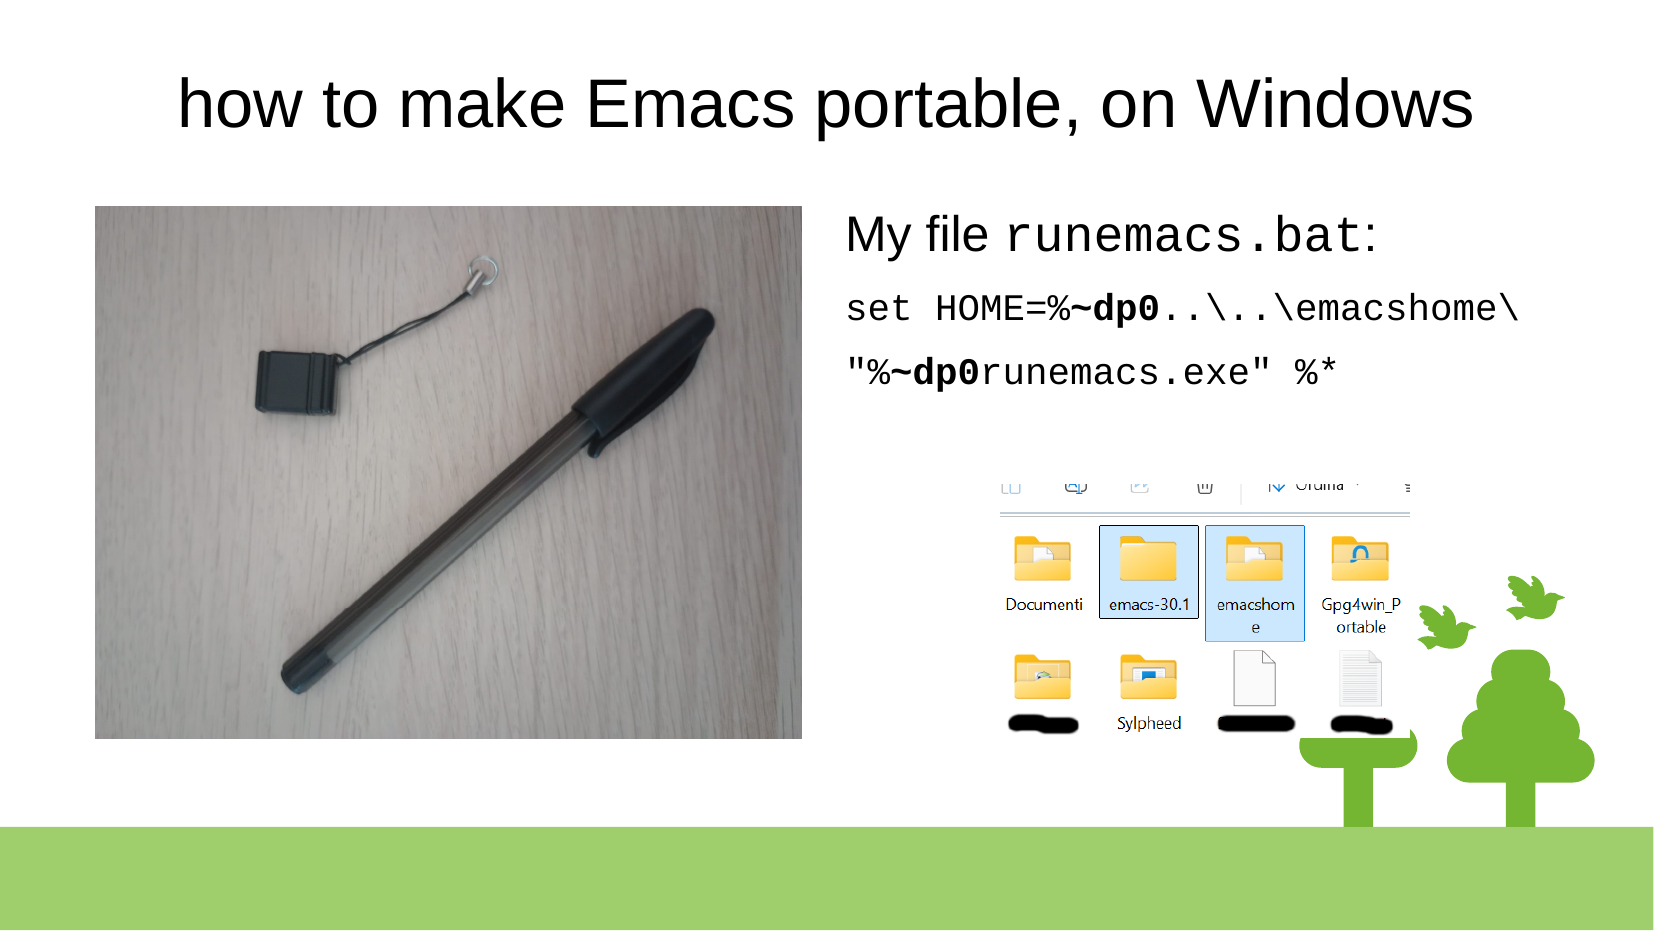

# how to make Emacs portable, on Windows
My file runemacs.bat:
set HOME=%~dp0..\..\emacshome\
"%~dp0runemacs.exe" %*